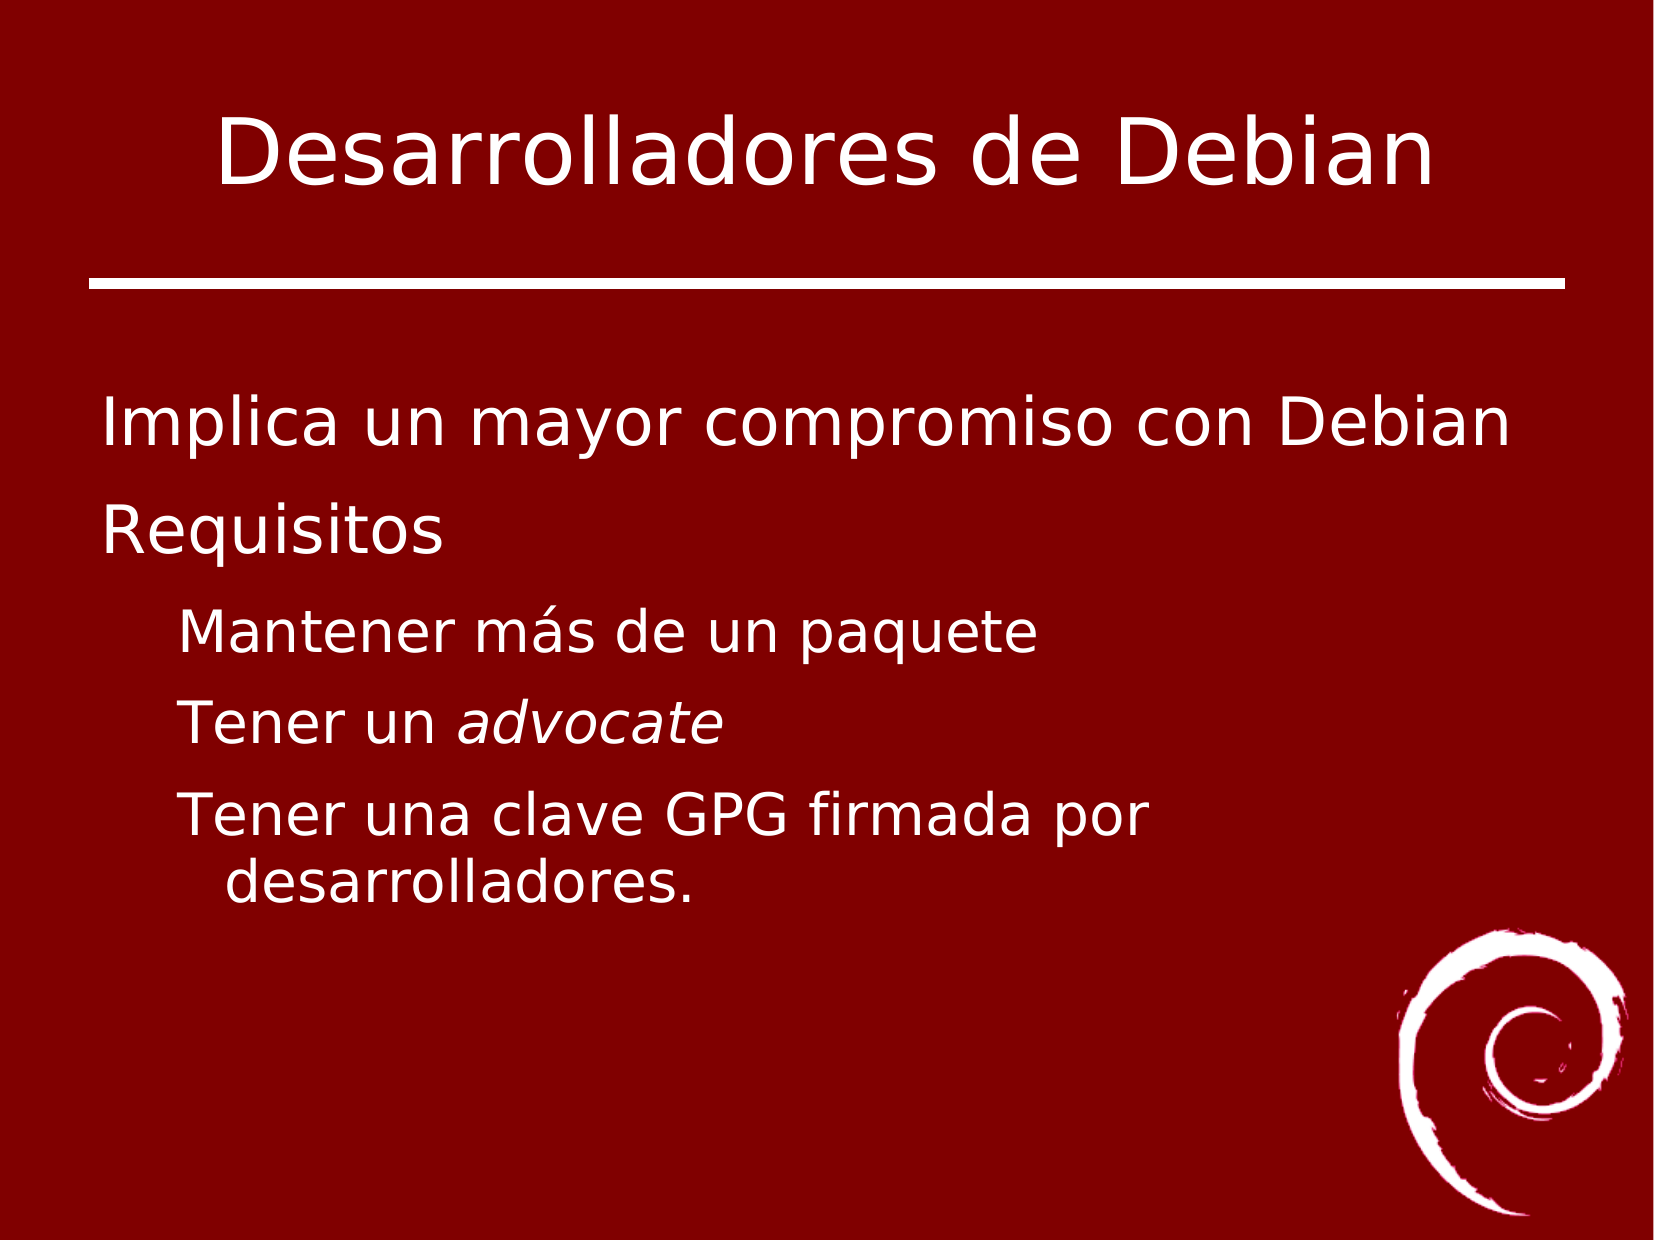

# Desarrolladores de Debian
Implica un mayor compromiso con Debian
Requisitos
Mantener más de un paquete
Tener un advocate
Tener una clave GPG firmada por desarrolladores.